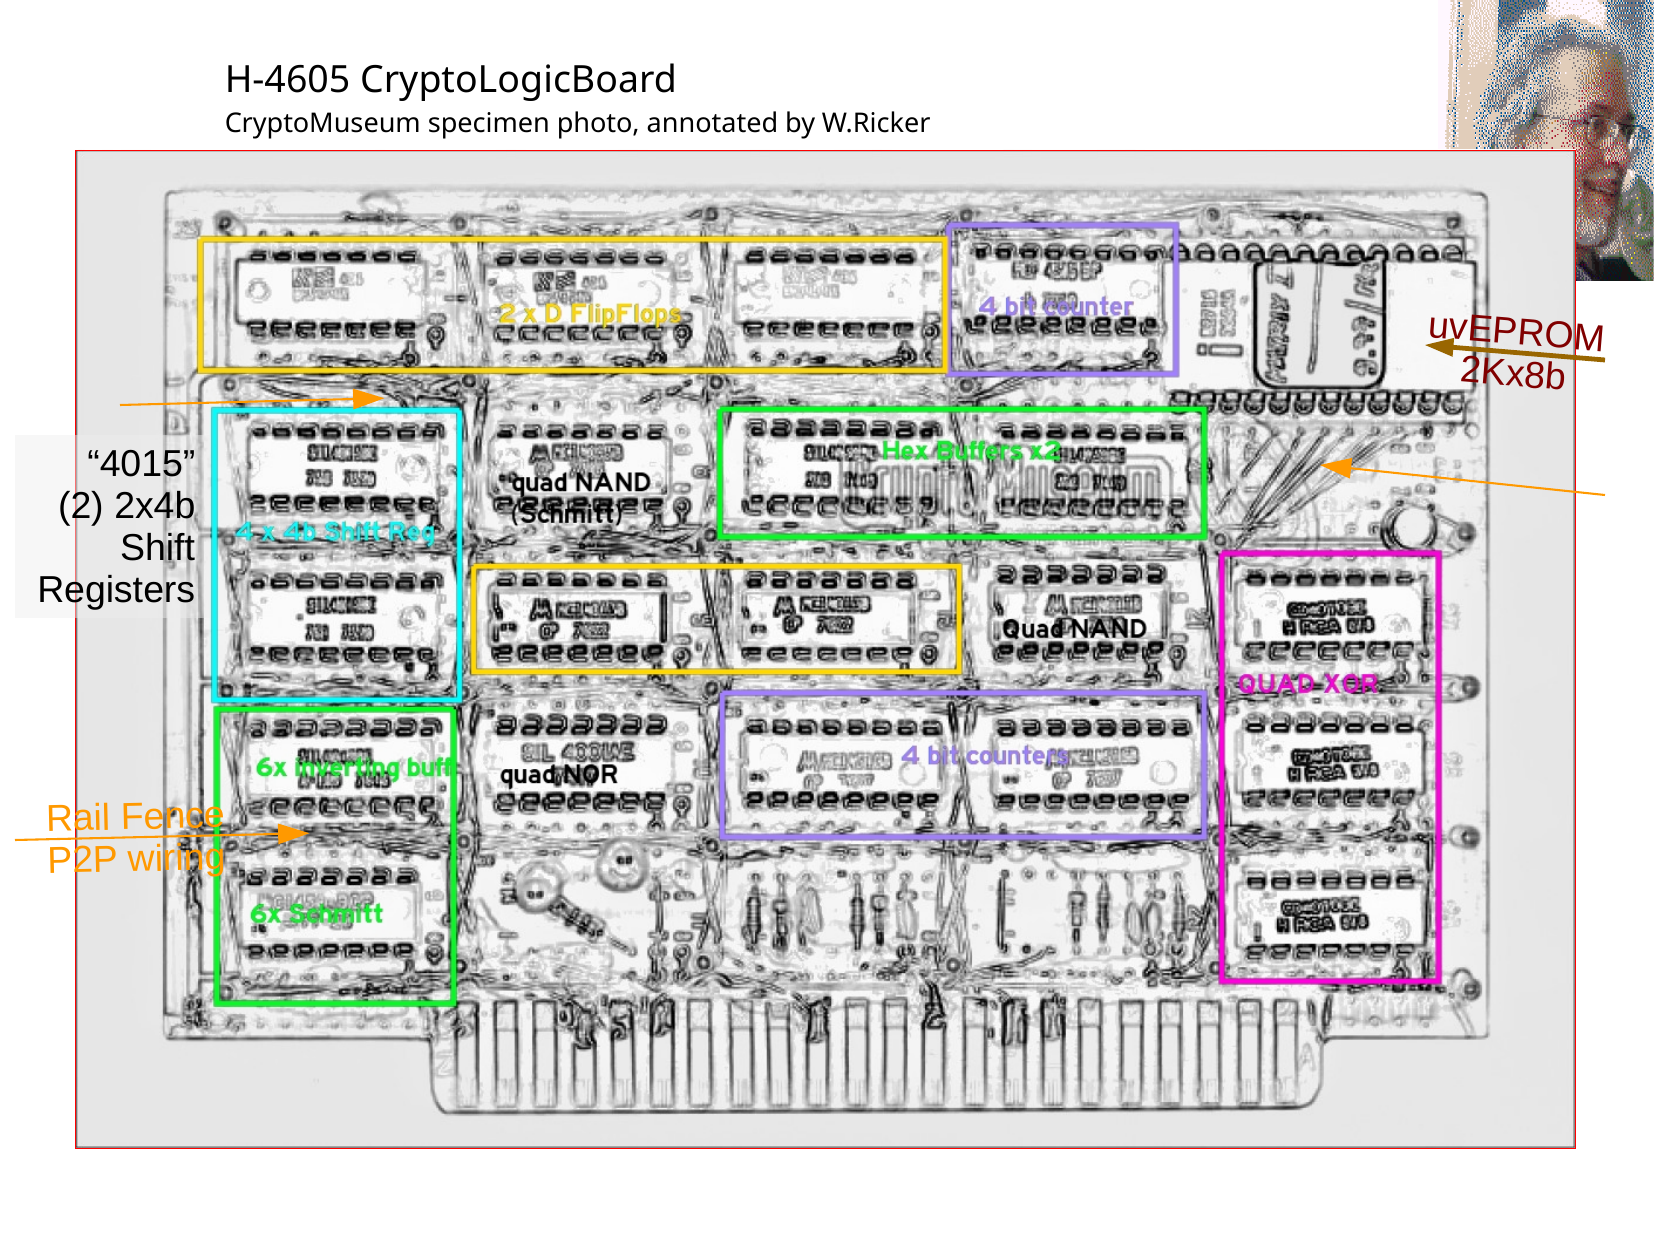

H-4605 CryptoLogicBoard
CryptoMuseum specimen photo, annotated by W.Ricker
uvEPROM
2Kx8b
“4015”
(2) 2x4b Shift
Registers
Rail Fence
P2P wiring